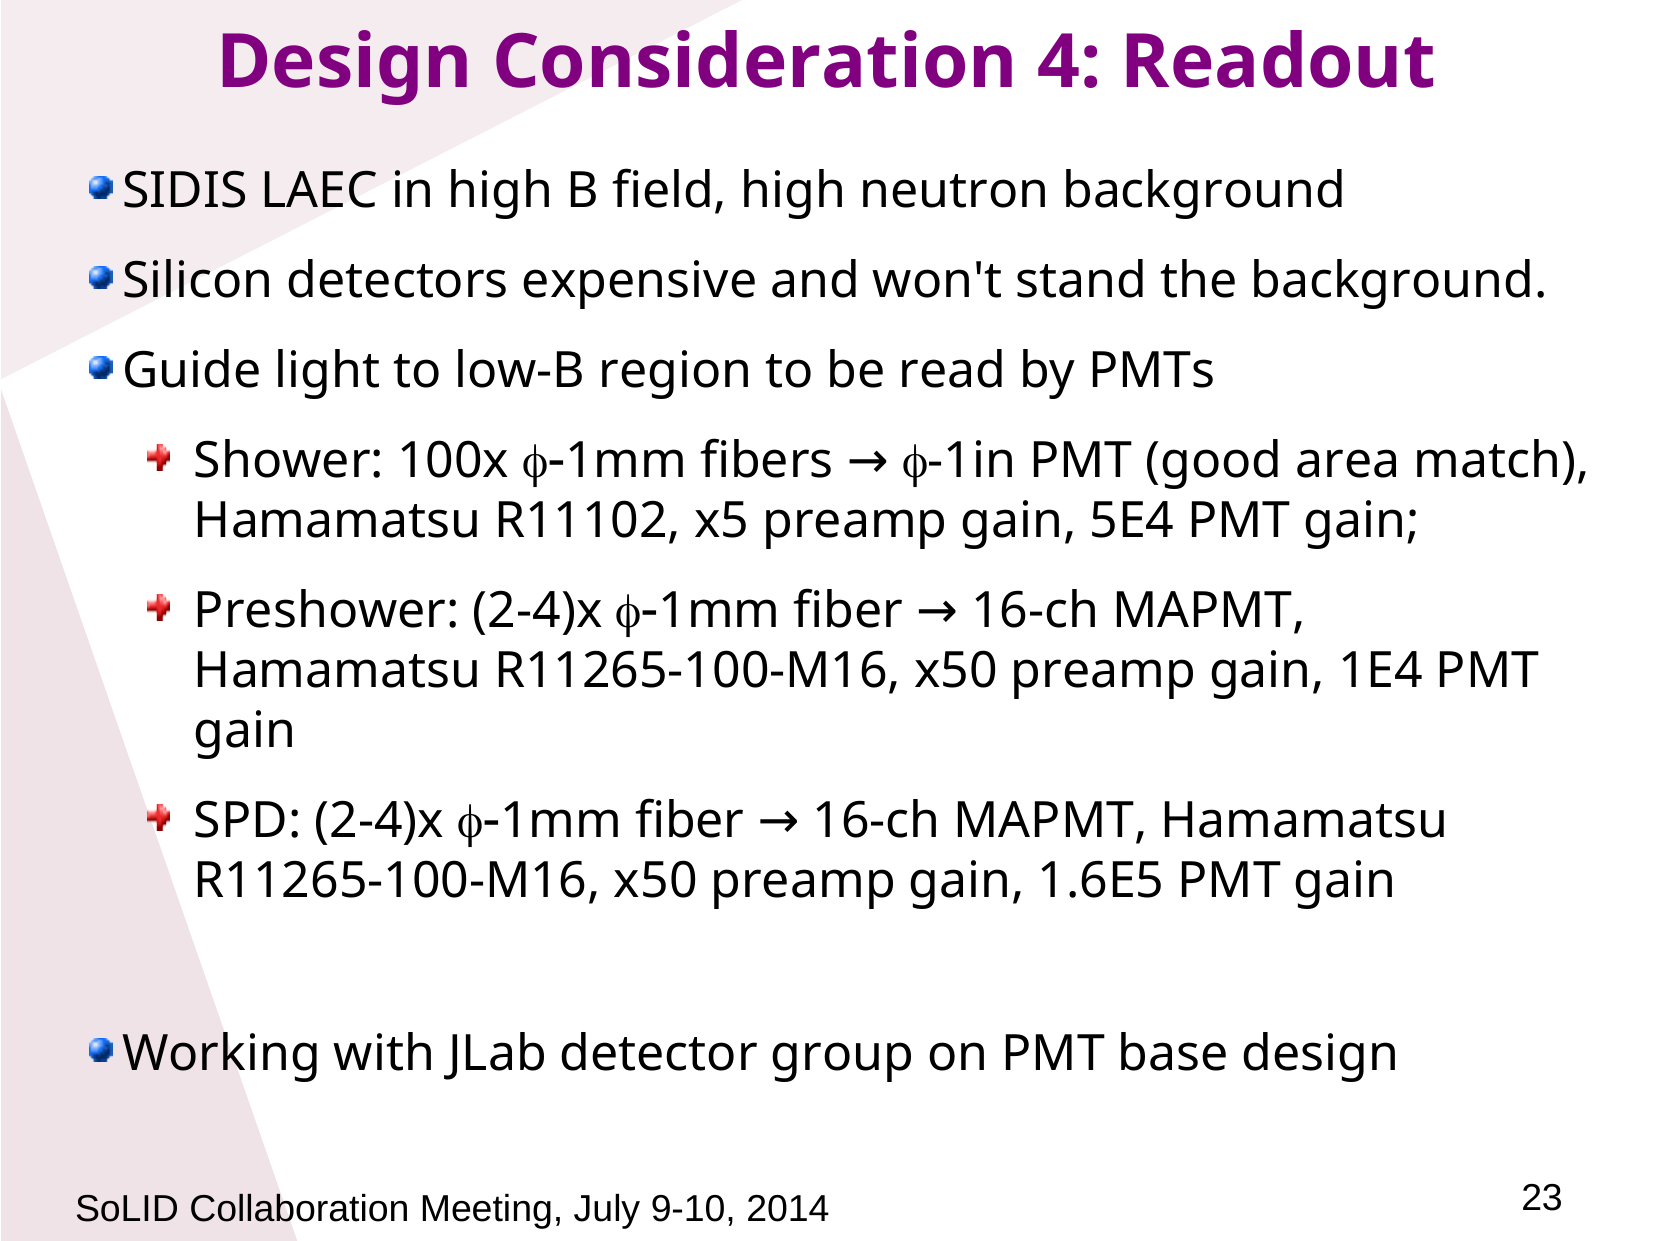

# Design Consideration 4: Readout
SIDIS LAEC in high B field, high neutron background
Silicon detectors expensive and won't stand the background.
Guide light to low-B region to be read by PMTs
Shower: 100x f-1mm fibers → f-1in PMT (good area match), Hamamatsu R11102, x5 preamp gain, 5E4 PMT gain;
Preshower: (2-4)x f-1mm fiber → 16-ch MAPMT, Hamamatsu R11265-100-M16, x50 preamp gain, 1E4 PMT gain
SPD: (2-4)x f-1mm fiber → 16-ch MAPMT, Hamamatsu R11265-100-M16, x50 preamp gain, 1.6E5 PMT gain
Working with JLab detector group on PMT base design
23